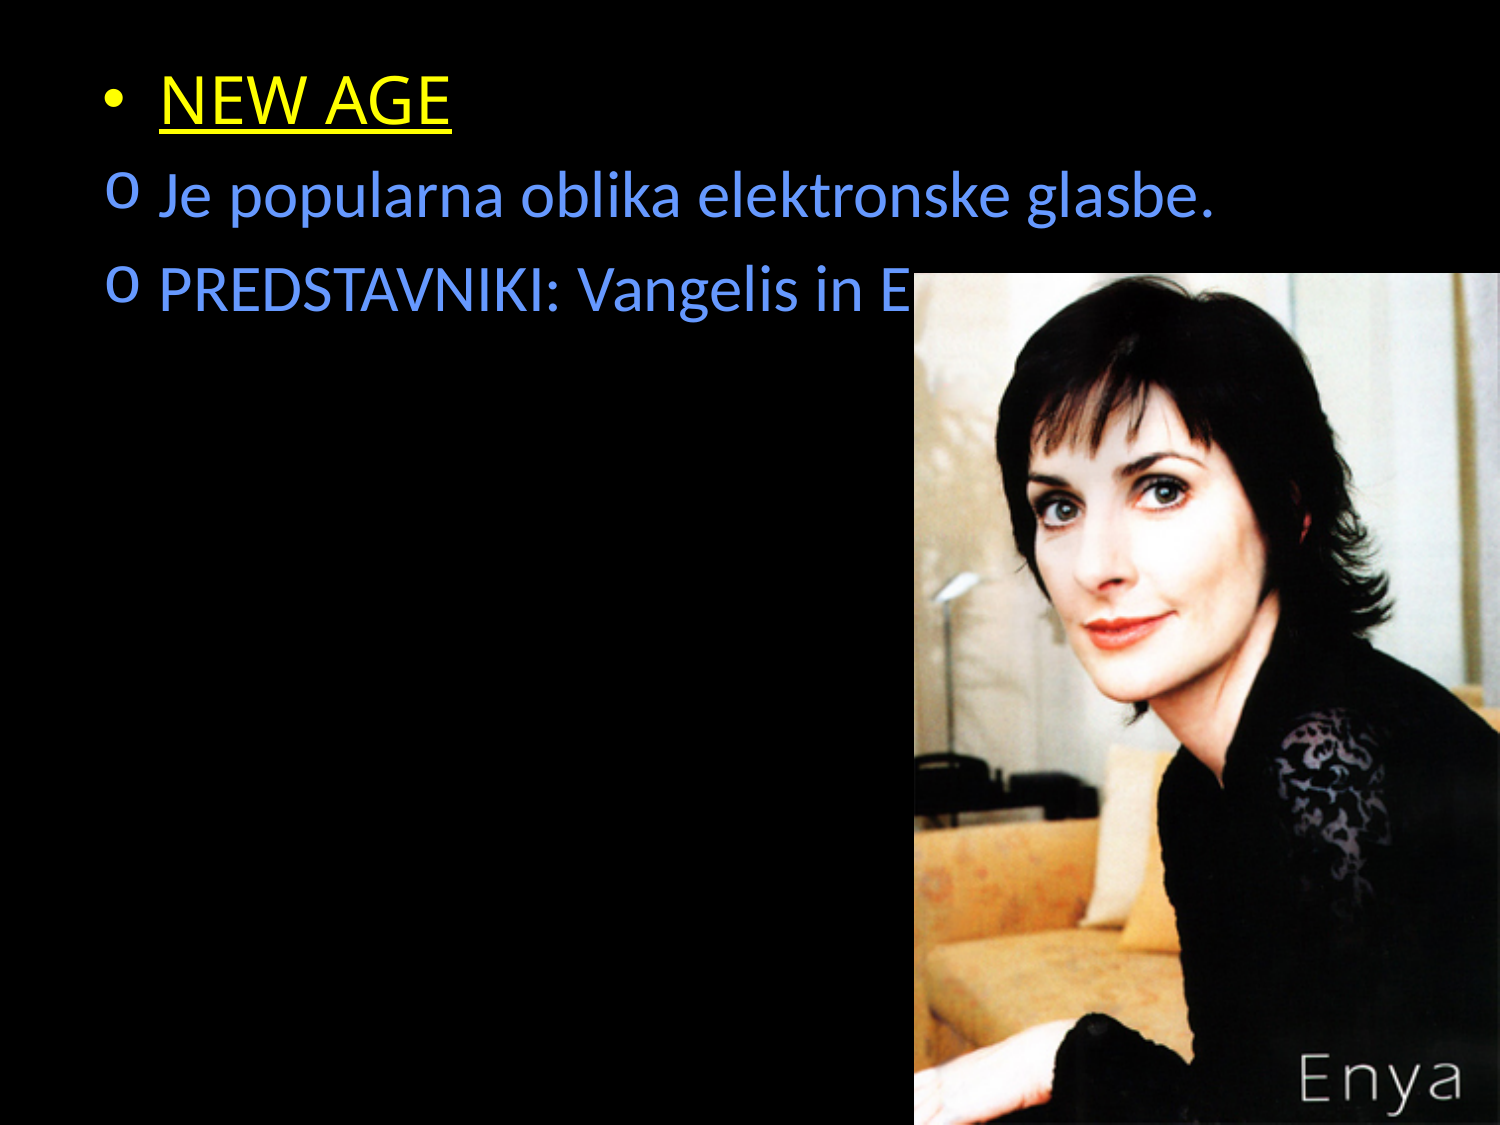

# NEW AGE
Je popularna oblika elektronske glasbe.
PREDSTAVNIKI: Vangelis in Enya.